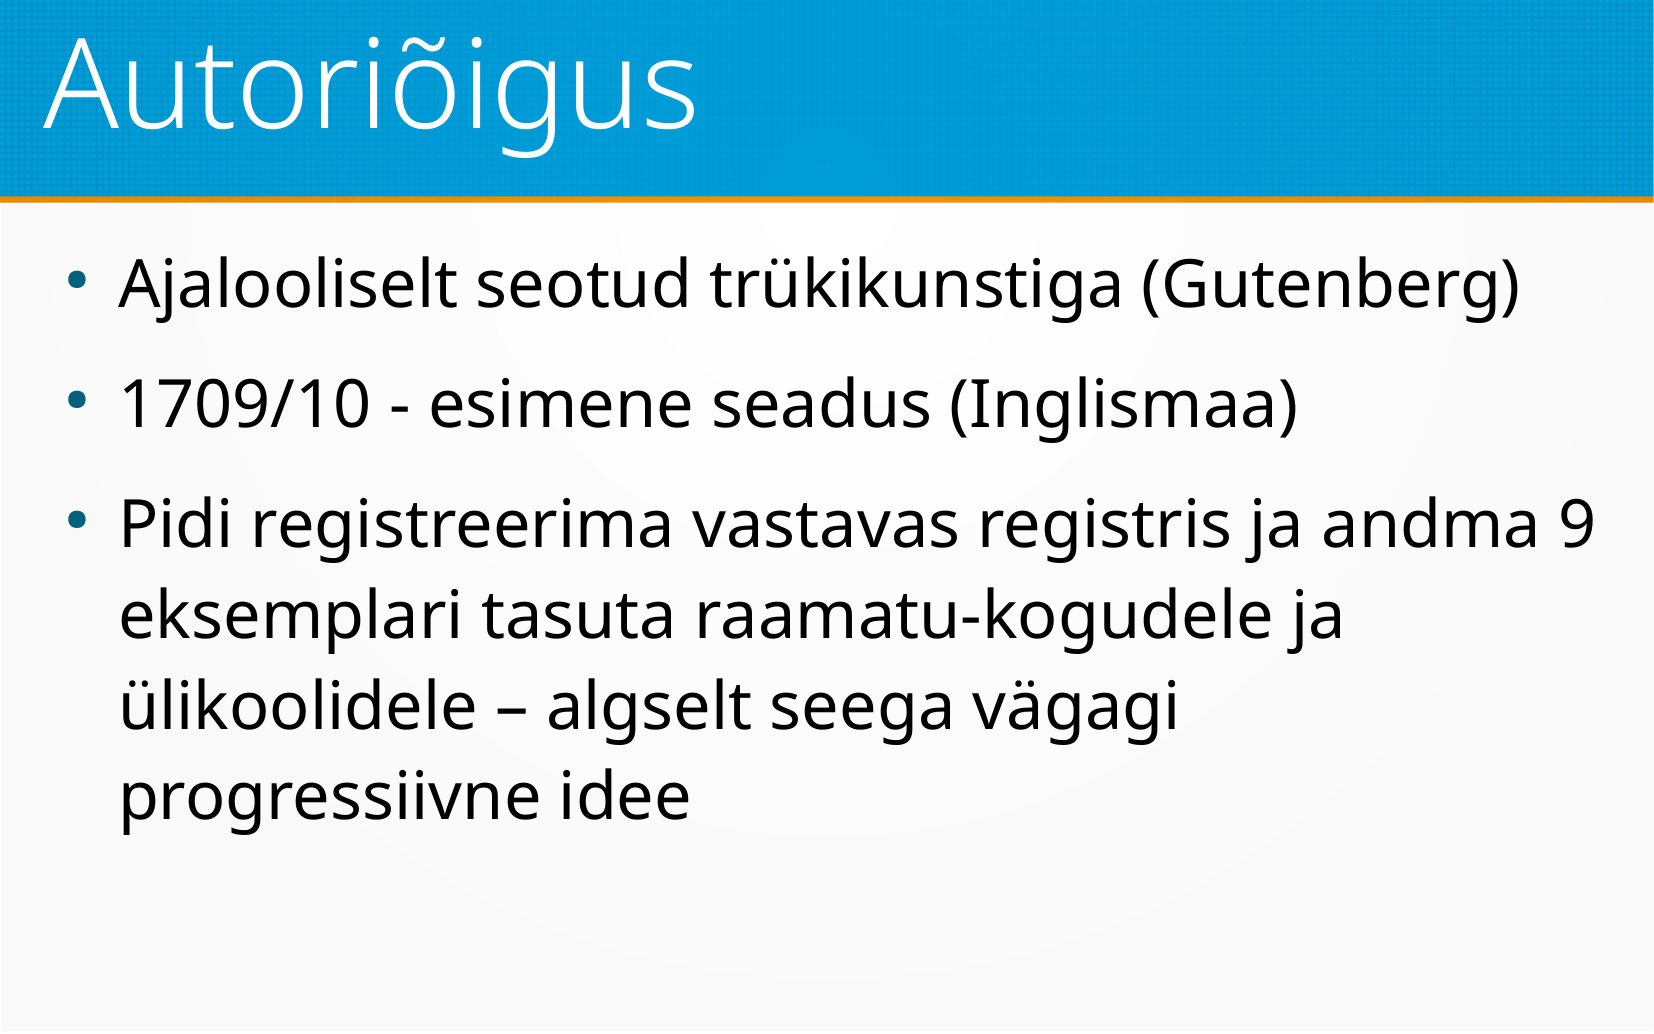

# Autoriõigus
Ajalooliselt seotud trükikunstiga (Gutenberg)
1709/10 - esimene seadus (Inglismaa)
Pidi registreerima vastavas registris ja andma 9 eksemplari tasuta raamatu-kogudele ja ülikoolidele – algselt seega vägagi progressiivne idee